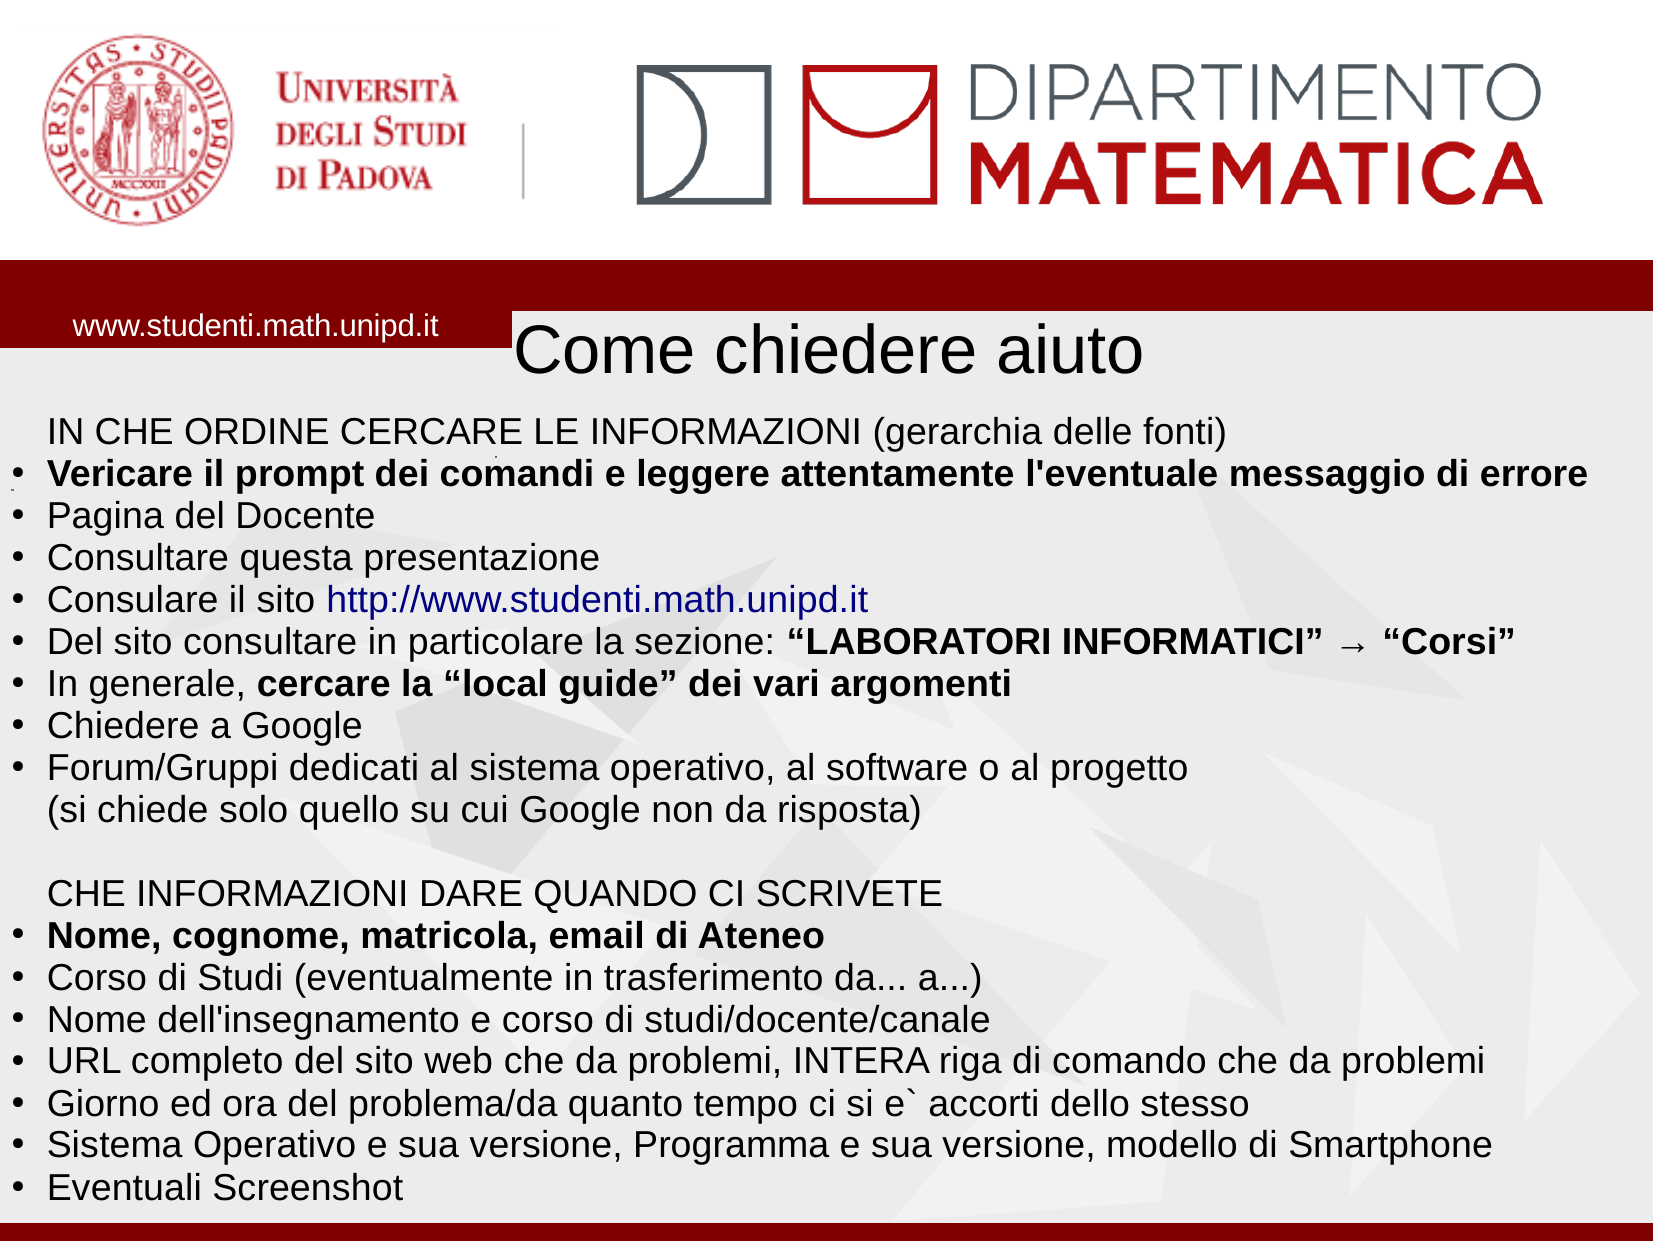

| |
| --- |
# Come chiedere aiuto
www.studenti.math.unipd.it
IN CHE ORDINE CERCARE LE INFORMAZIONI (gerarchia delle fonti)
Vericare il prompt dei comandi e leggere attentamente l'eventuale messaggio di errore
Pagina del Docente
Consultare questa presentazione
Consulare il sito http://www.studenti.math.unipd.it
Del sito consultare in particolare la sezione: “LABORATORI INFORMATICI” → “Corsi”
In generale, cercare la “local guide” dei vari argomenti
Chiedere a Google
Forum/Gruppi dedicati al sistema operativo, al software o al progetto
(si chiede solo quello su cui Google non da risposta)
CHE INFORMAZIONI DARE QUANDO CI SCRIVETE
Nome, cognome, matricola, email di Ateneo
Corso di Studi (eventualmente in trasferimento da... a...)
Nome dell'insegnamento e corso di studi/docente/canale
URL completo del sito web che da problemi, INTERA riga di comando che da problemi
Giorno ed ora del problema/da quanto tempo ci si e` accorti dello stesso
Sistema Operativo e sua versione, Programma e sua versione, modello di Smartphone
Eventuali Screenshot
| |
| --- |